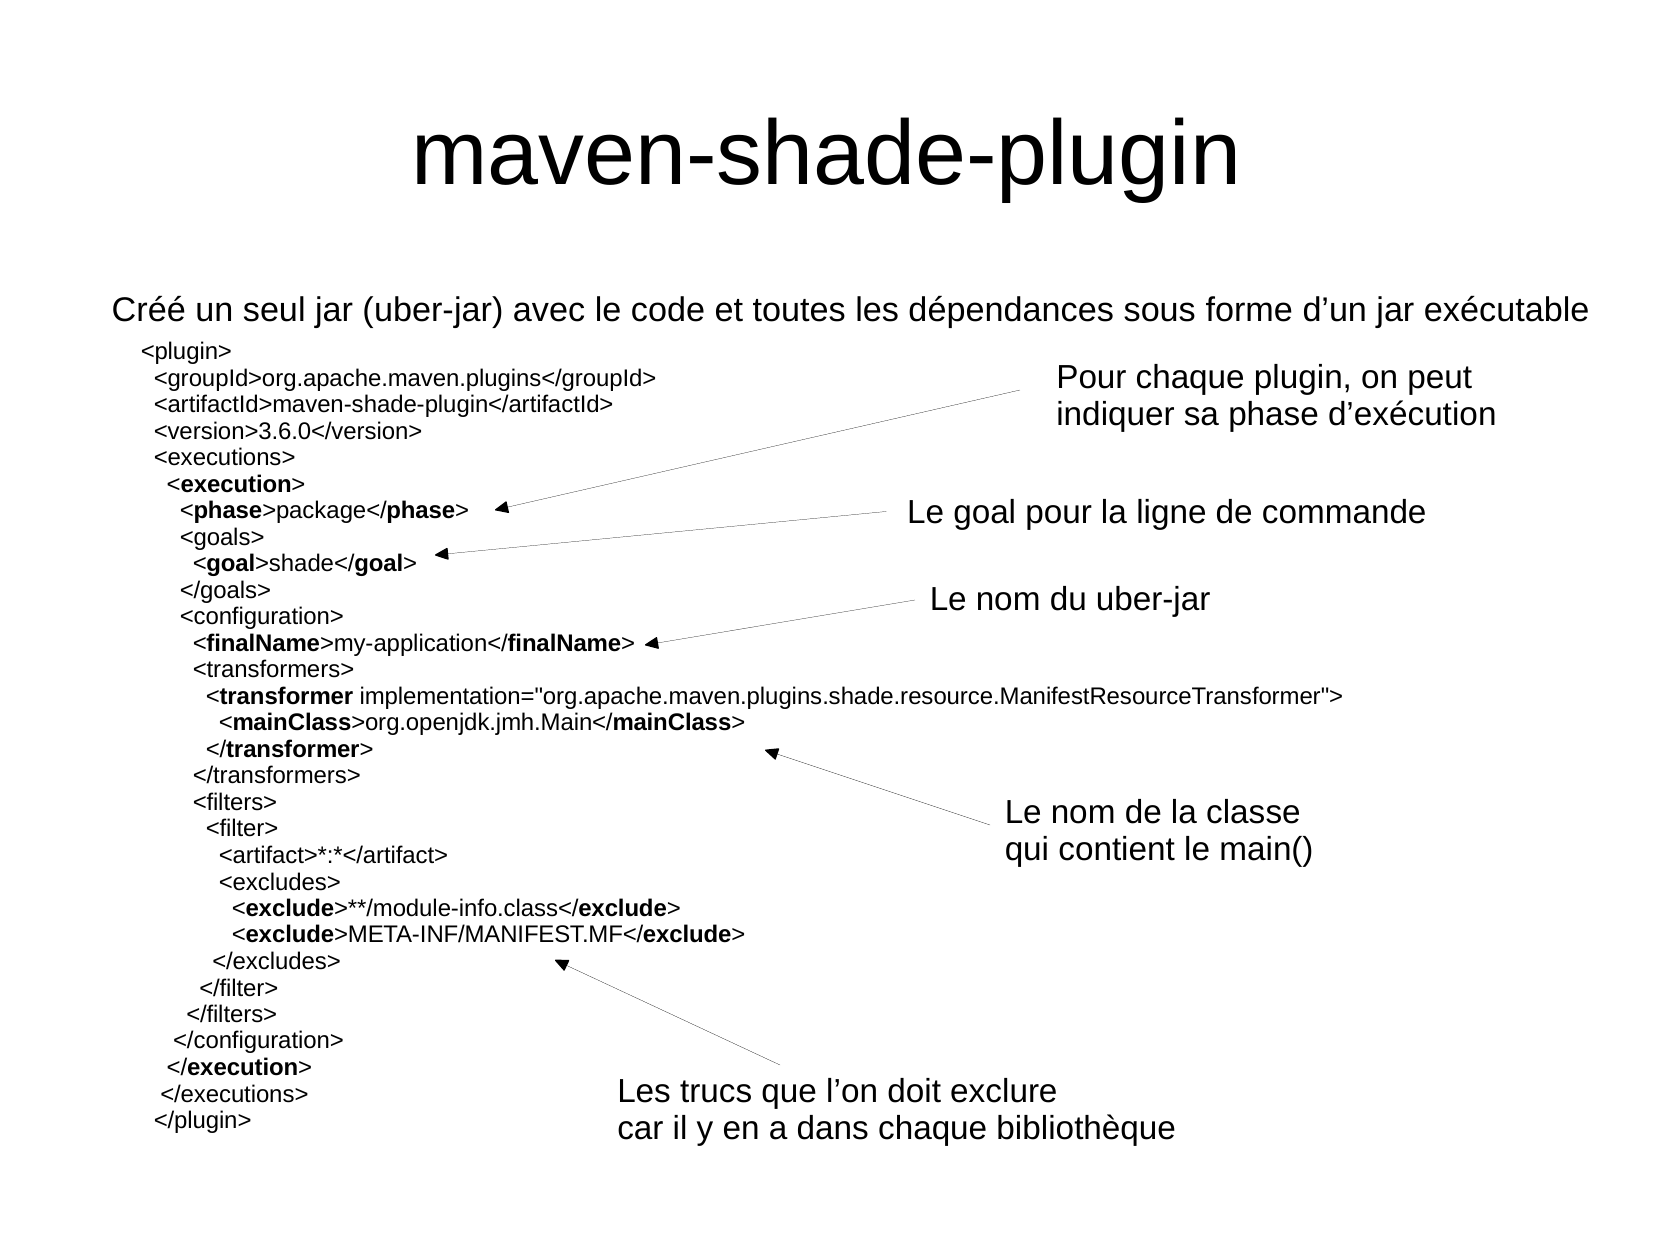

# maven-shade-plugin
Créé un seul jar (uber-jar) avec le code et toutes les dépendances sous forme d’un jar exécutable
<plugin>
 <groupId>org.apache.maven.plugins</groupId>
 <artifactId>maven-shade-plugin</artifactId>
 <version>3.6.0</version>
 <executions>
 <execution>
 <phase>package</phase>
 <goals>
 <goal>shade</goal>
 </goals>
 <configuration>
 <finalName>my-application</finalName>
 <transformers>
 <transformer implementation="org.apache.maven.plugins.shade.resource.ManifestResourceTransformer">
 <mainClass>org.openjdk.jmh.Main</mainClass>
 </transformer>
 </transformers>
 <filters>
 <filter>
 <artifact>*:*</artifact>
 <excludes>
 <exclude>**/module-info.class</exclude>
 <exclude>META-INF/MANIFEST.MF</exclude>
 </excludes>
 </filter>
 </filters>
 </configuration>
 </execution>
 </executions>
 </plugin>
Pour chaque plugin, on peut
indiquer sa phase d’exécution
Le goal pour la ligne de commande
Le nom du uber-jar
Le nom de la classe
qui contient le main()
Les trucs que l’on doit exclure
car il y en a dans chaque bibliothèque